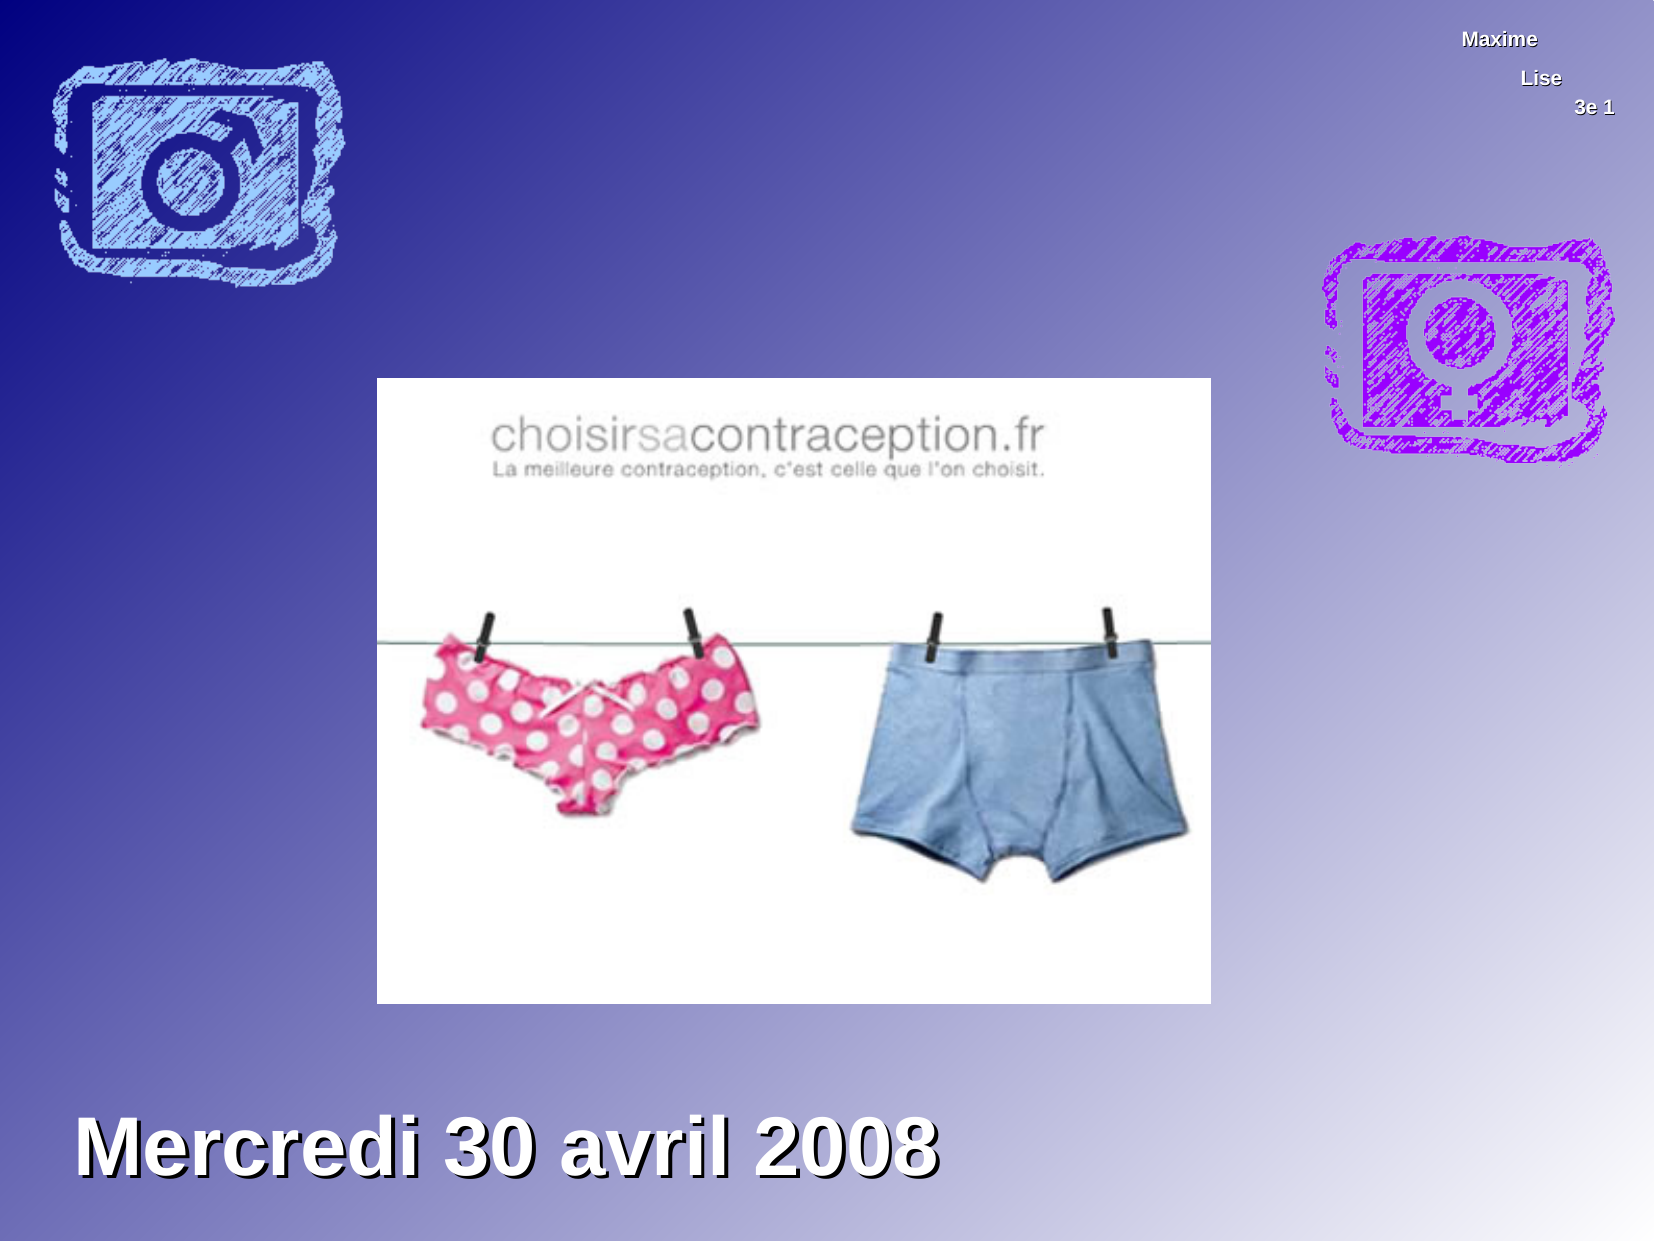

Maxime
Lise
3e 1
Mercredi 30 avril 2008